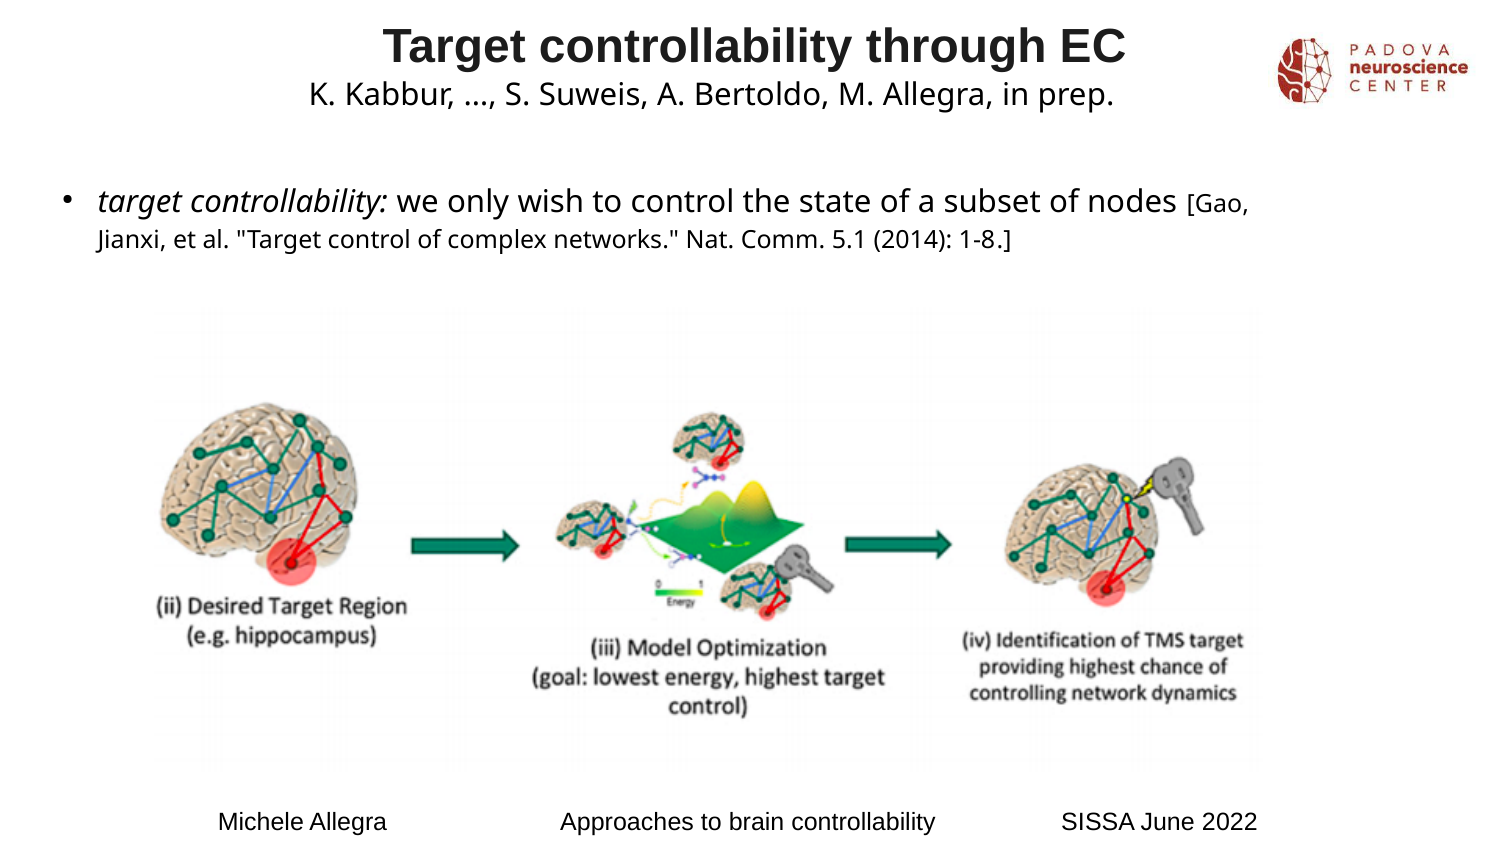

Target controllability through EC
K. Kabbur, …, S. Suweis, A. Bertoldo, M. Allegra, in prep.
target controllability: we only wish to control the state of a subset of nodes [Gao, Jianxi, et al. "Target control of complex networks." Nat. Comm. 5.1 (2014): 1-8.]
Michele Allegra Approaches to brain controllability SISSA June 2022